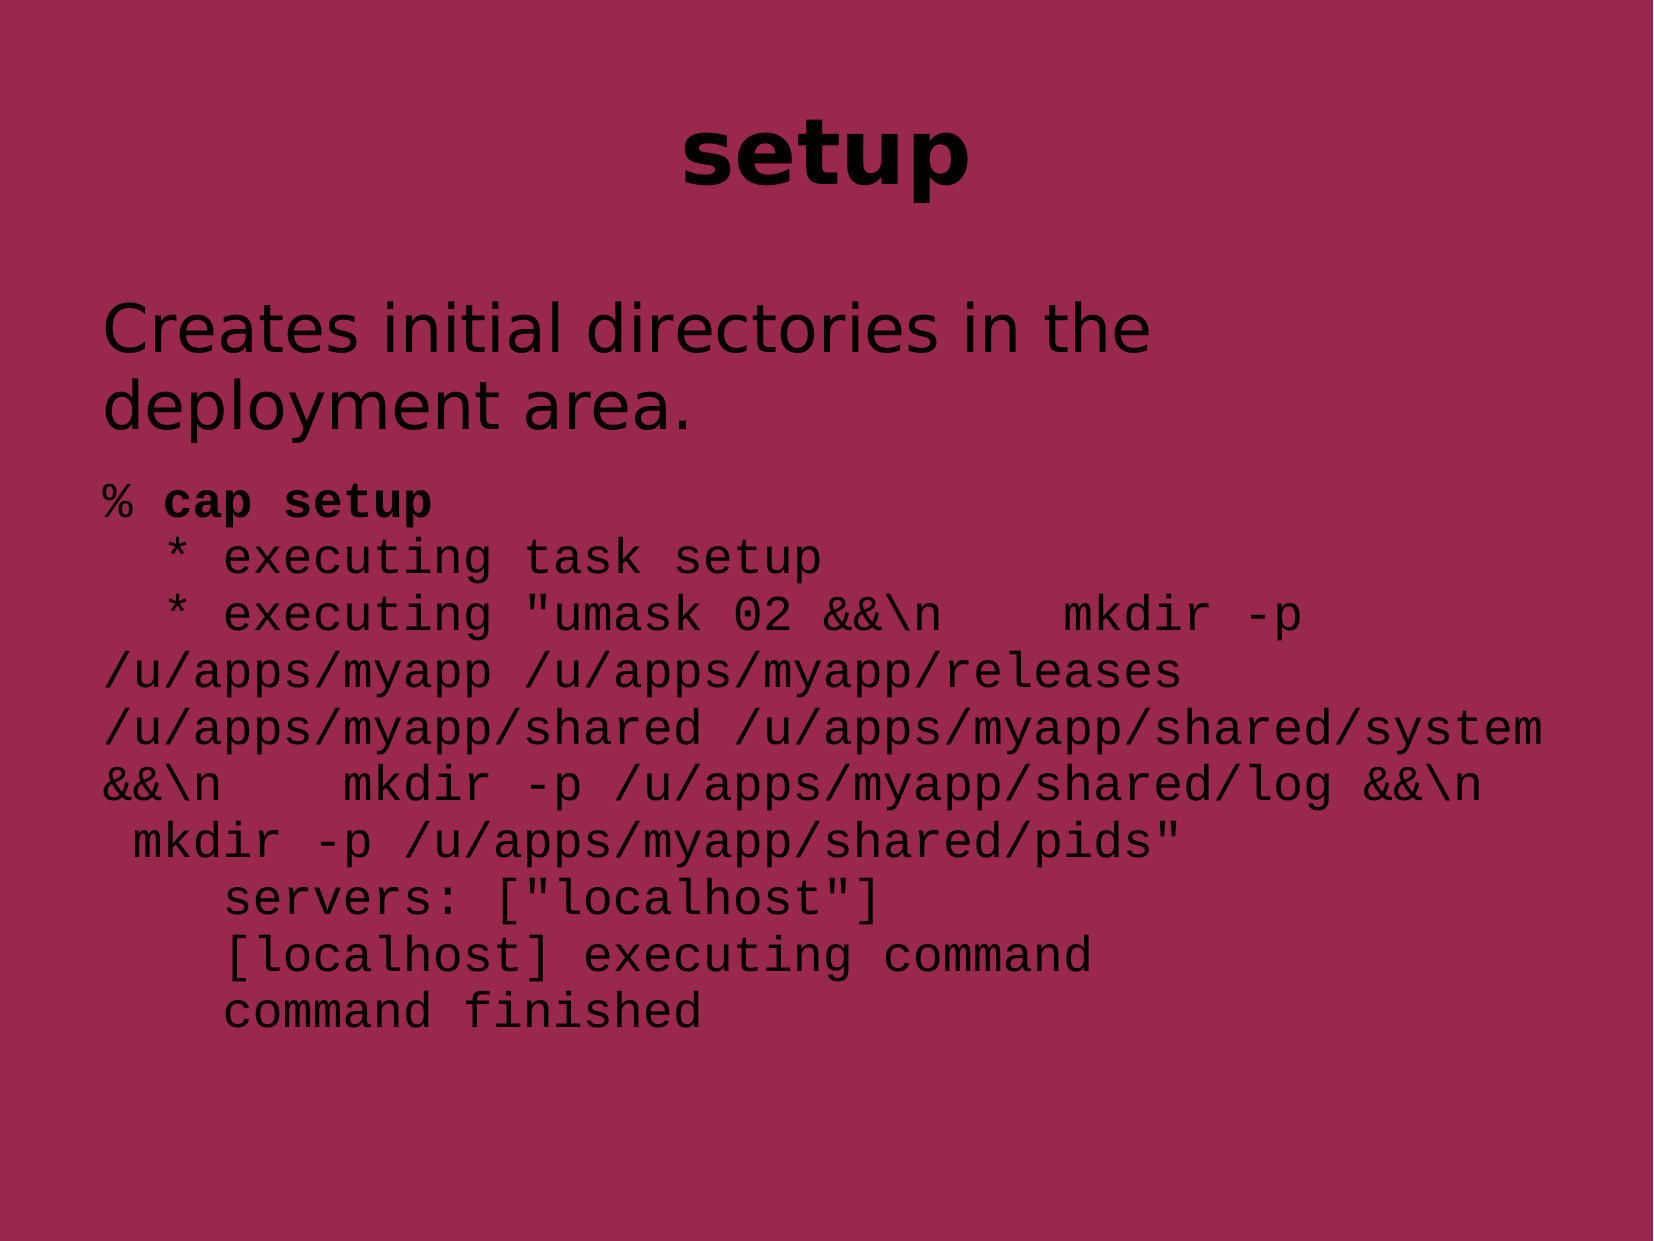

# setup
Creates initial directories in the deployment area.
% cap setup
 * executing task setup
 * executing "umask 02 &&\n mkdir -p /u/apps/myapp /u/apps/myapp/releases /u/apps/myapp/shared /u/apps/myapp/shared/system &&\n mkdir -p /u/apps/myapp/shared/log &&\n mkdir -p /u/apps/myapp/shared/pids"
 servers: ["localhost"]
 [localhost] executing command
 command finished